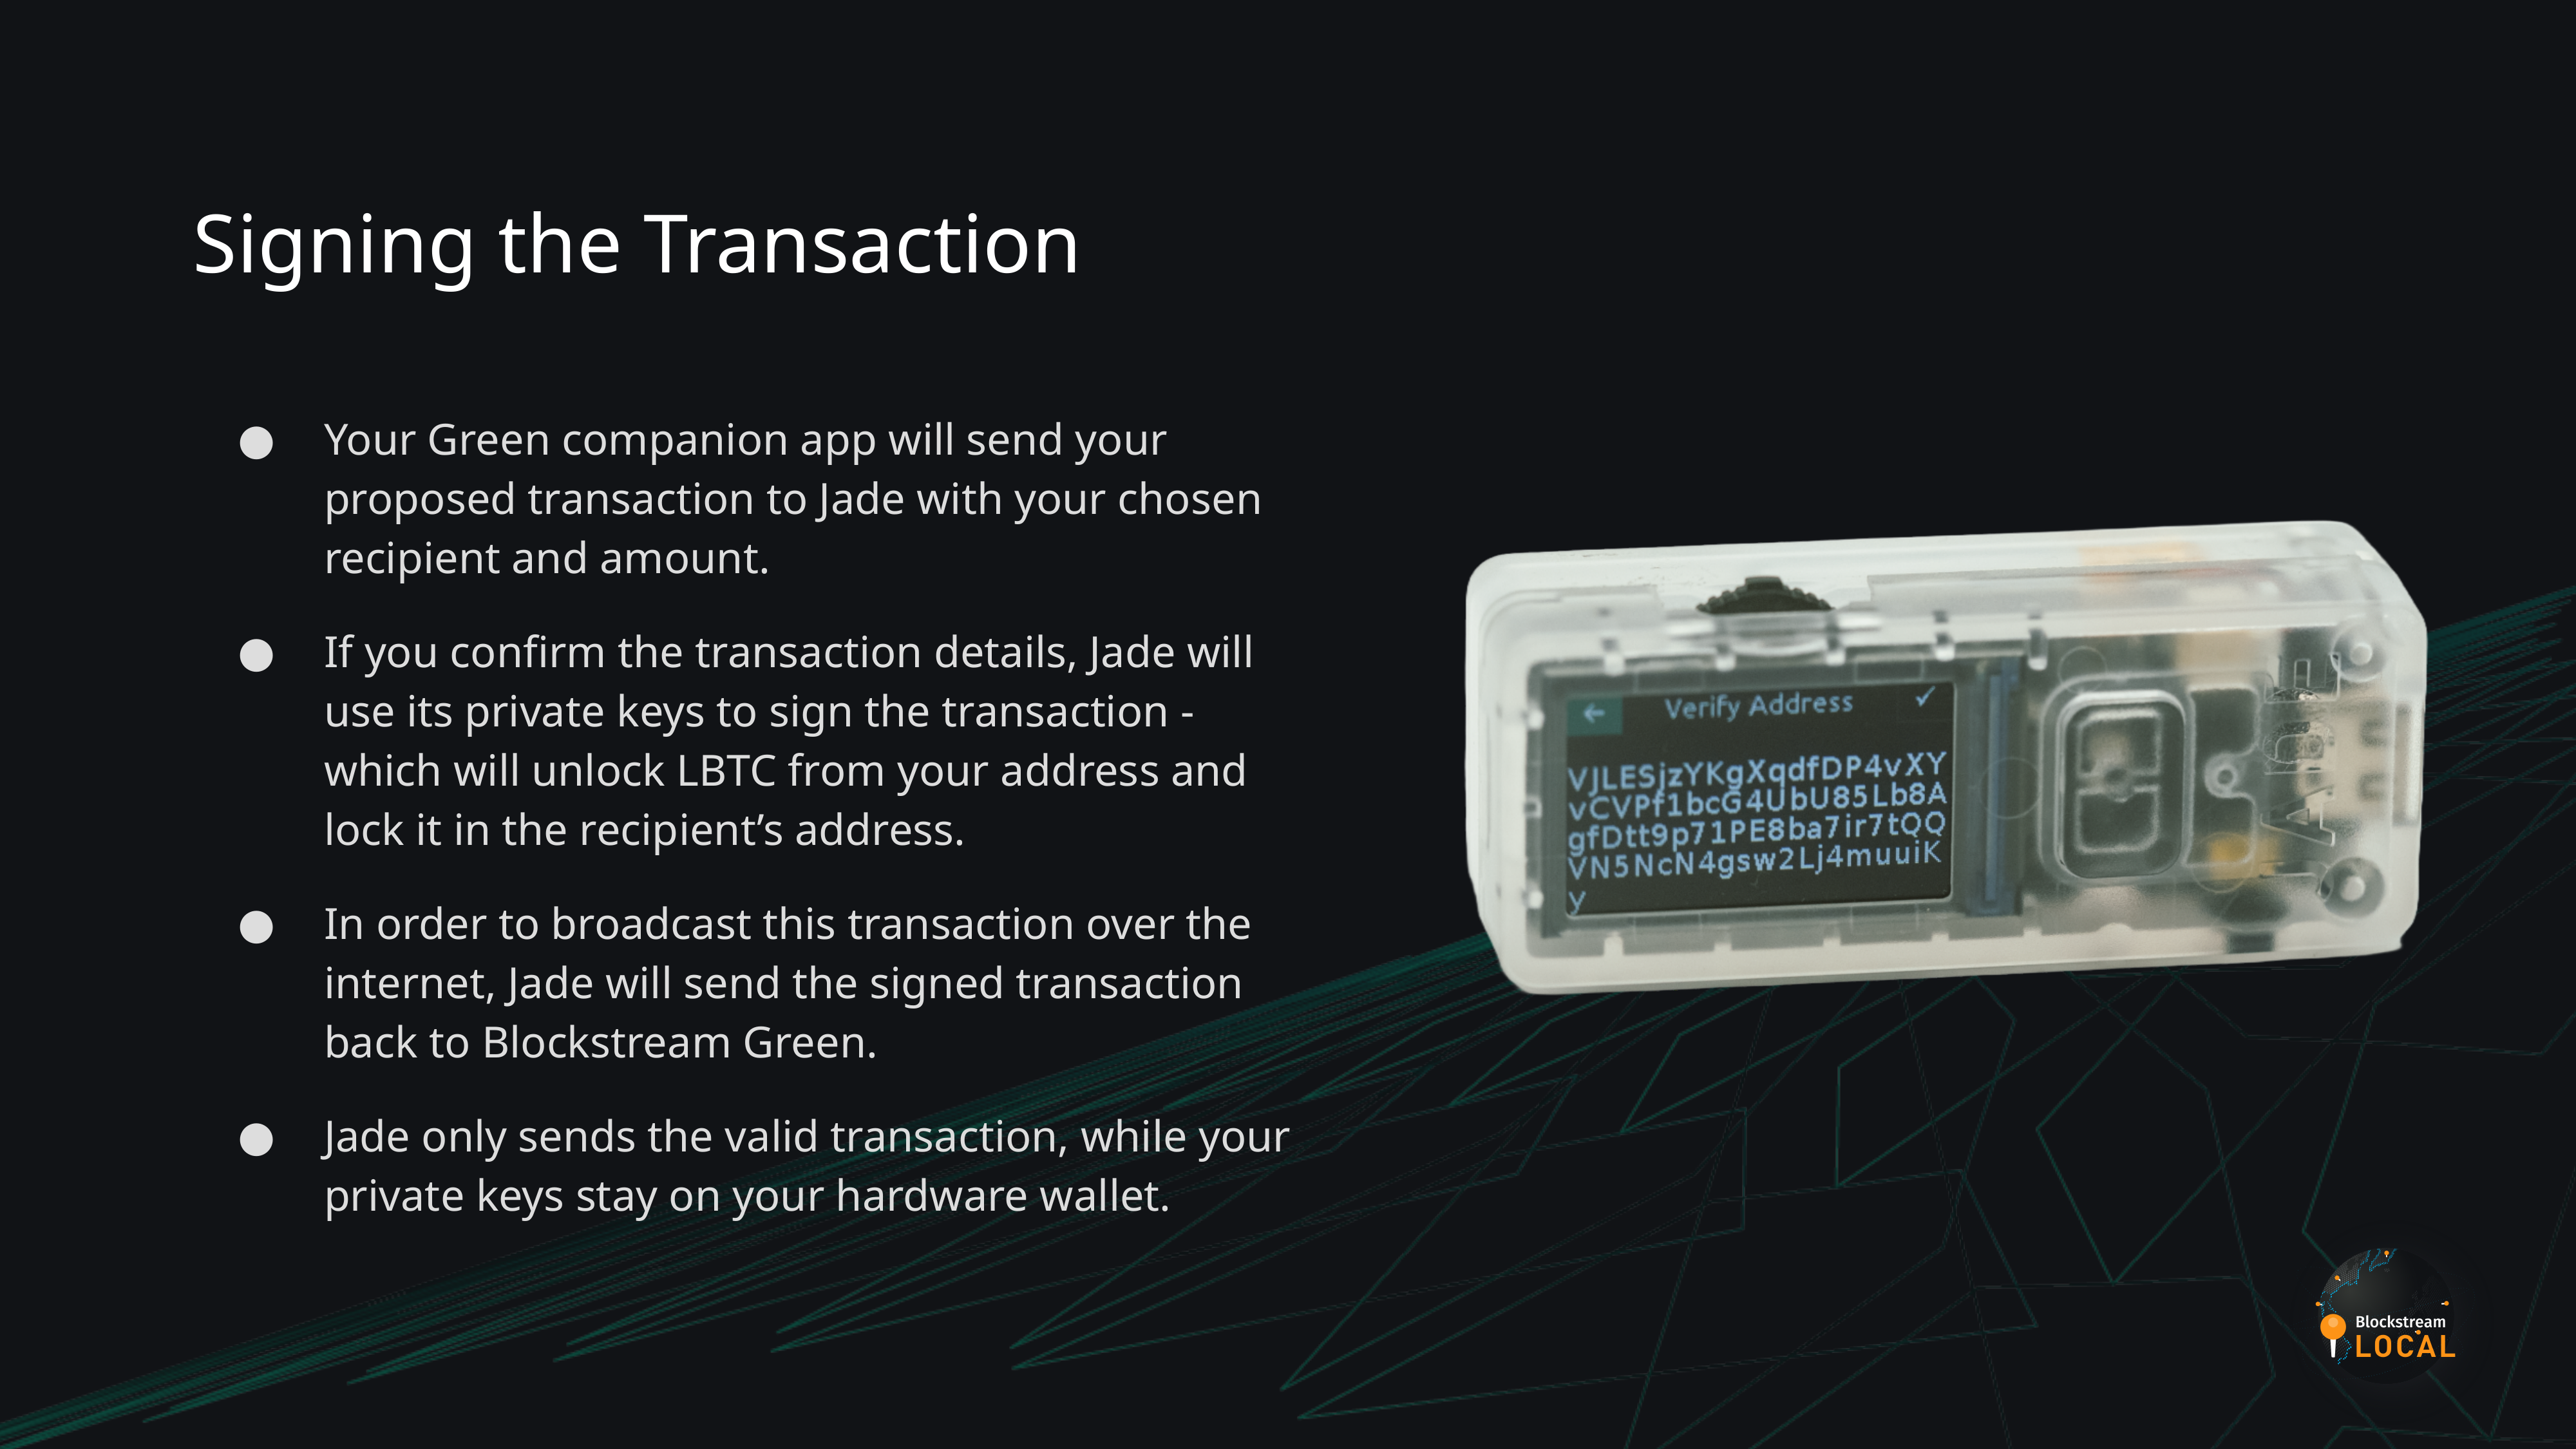

# Signing the Transaction
Your Green companion app will send your proposed transaction to Jade with your chosen recipient and amount.
If you confirm the transaction details, Jade will use its private keys to sign the transaction - which will unlock LBTC from your address and lock it in the recipient’s address.
In order to broadcast this transaction over the internet, Jade will send the signed transaction back to Blockstream Green.
Jade only sends the valid transaction, while your private keys stay on your hardware wallet.